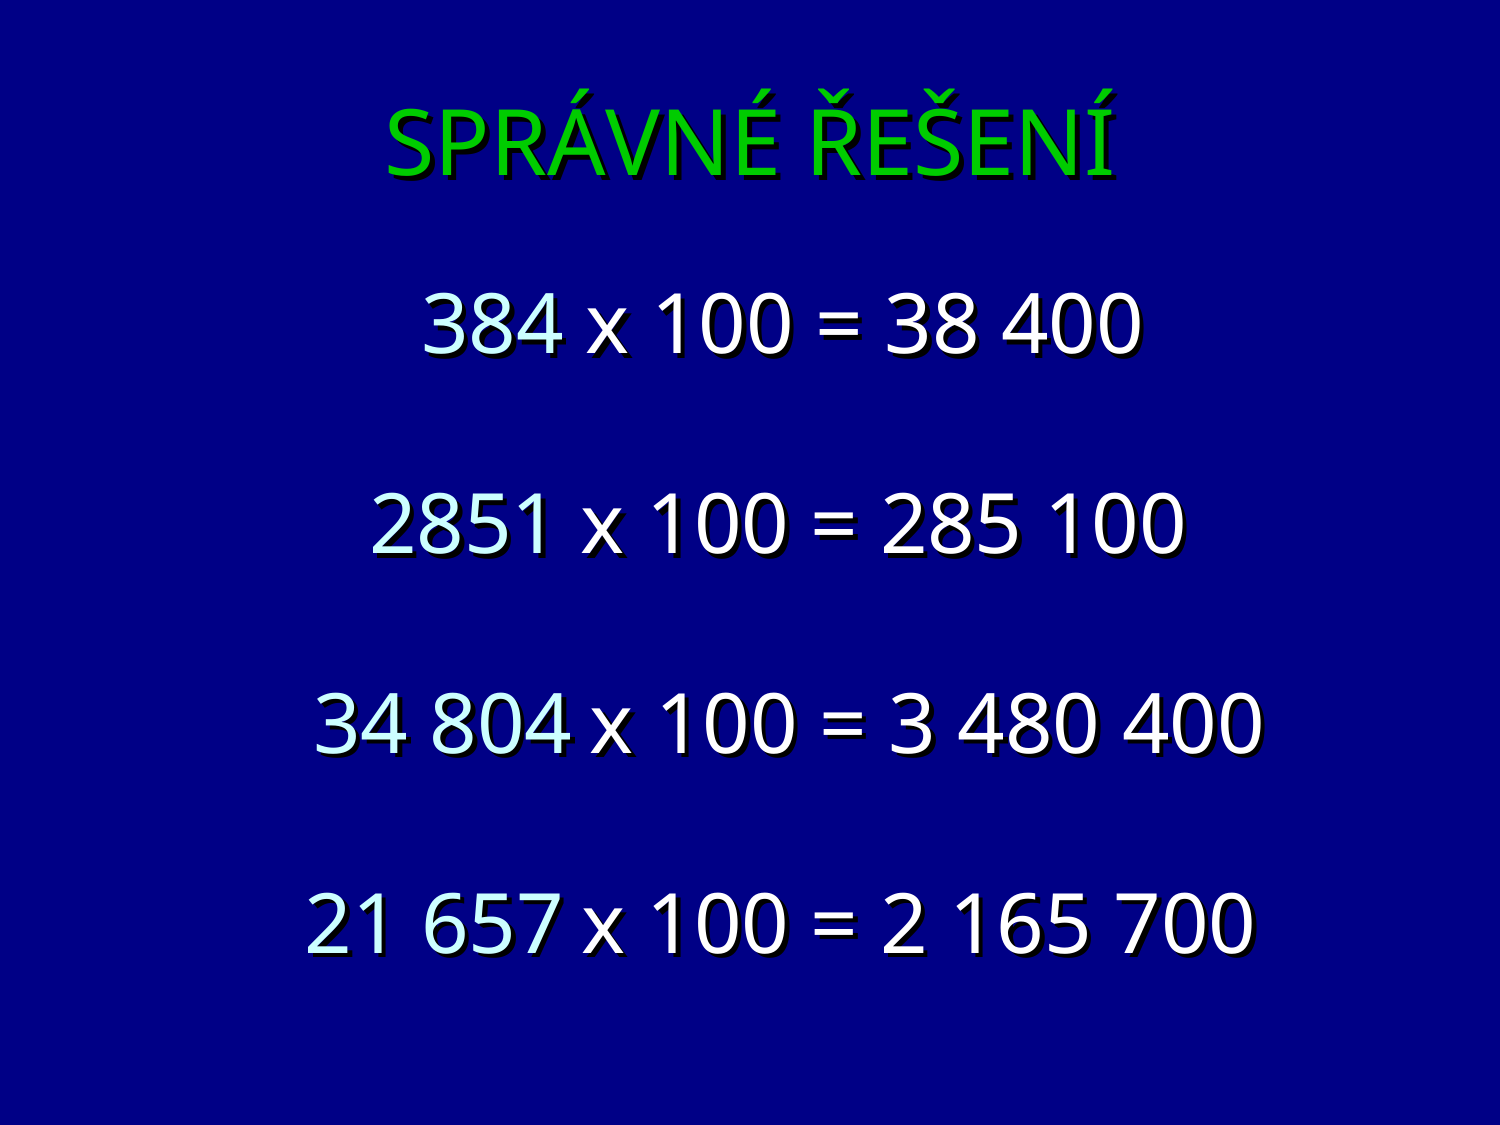

# SPRÁVNÉ ŘEŠENÍ
 384 x 100 = 38 400
 2851 x 100 = 285 100
 34 804 x 100 = 3 480 400
 21 657 x 100 = 2 165 700